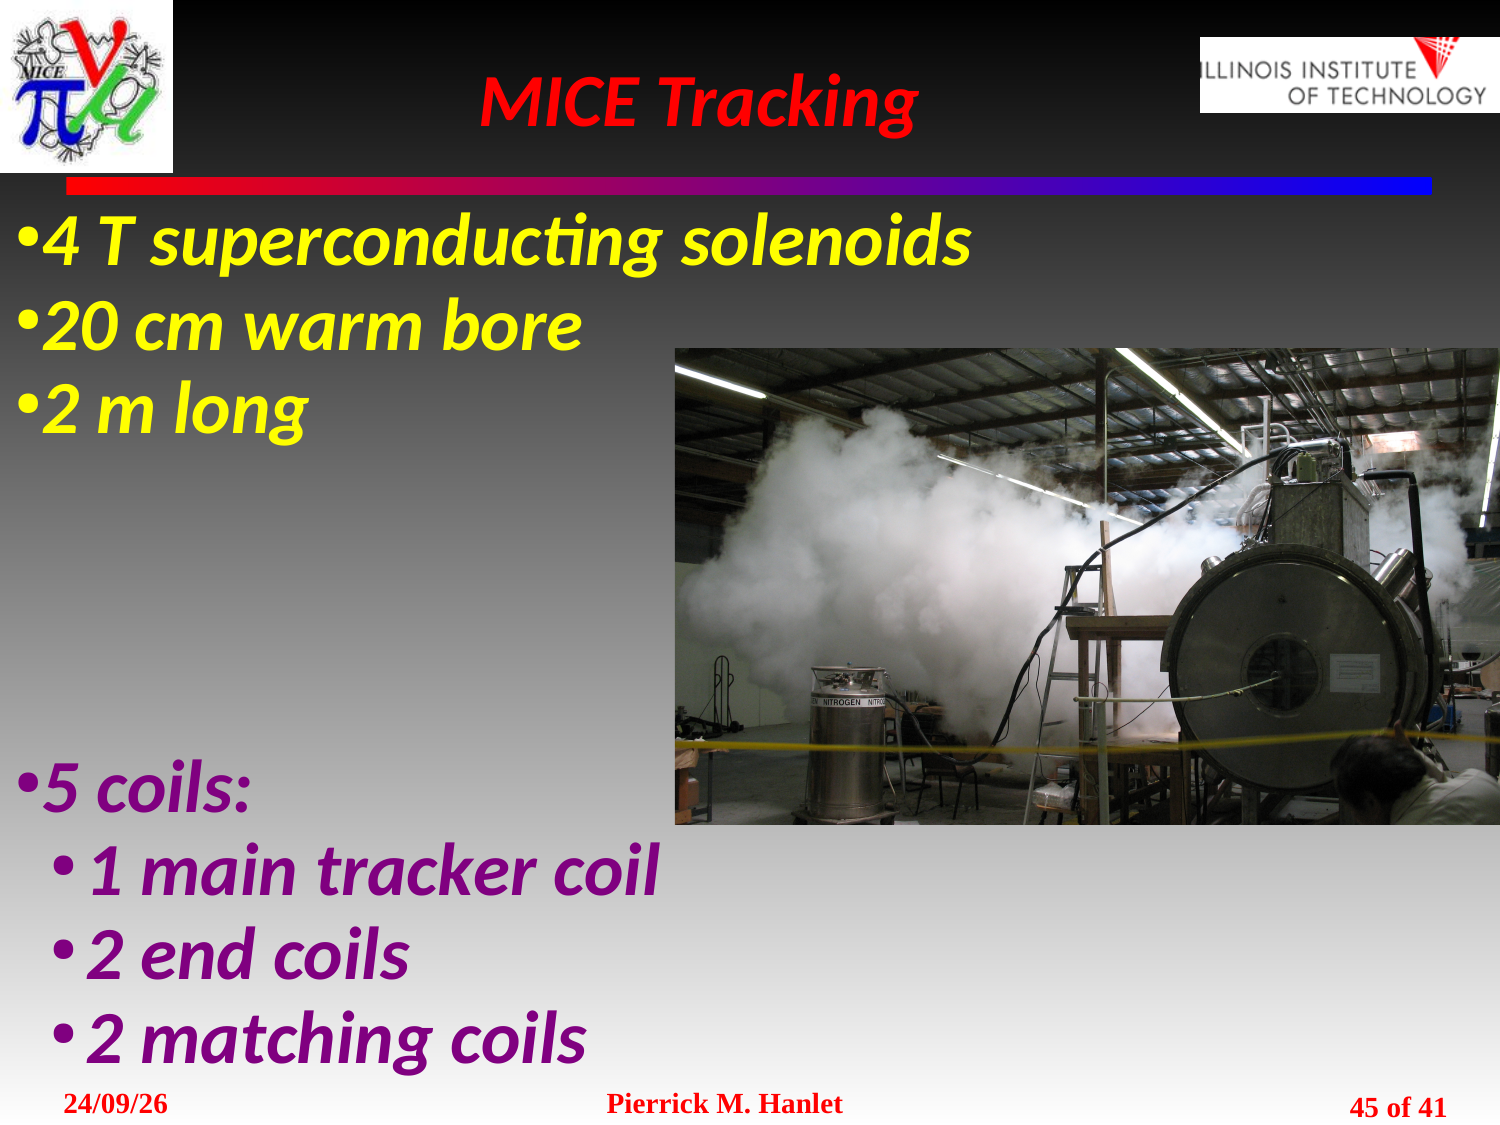

# MICE Tracking
4 T superconducting solenoids
20 cm warm bore
2 m long
5 coils:
1 main tracker coil
2 end coils
2 matching coils
45
Pierrick Hanlet